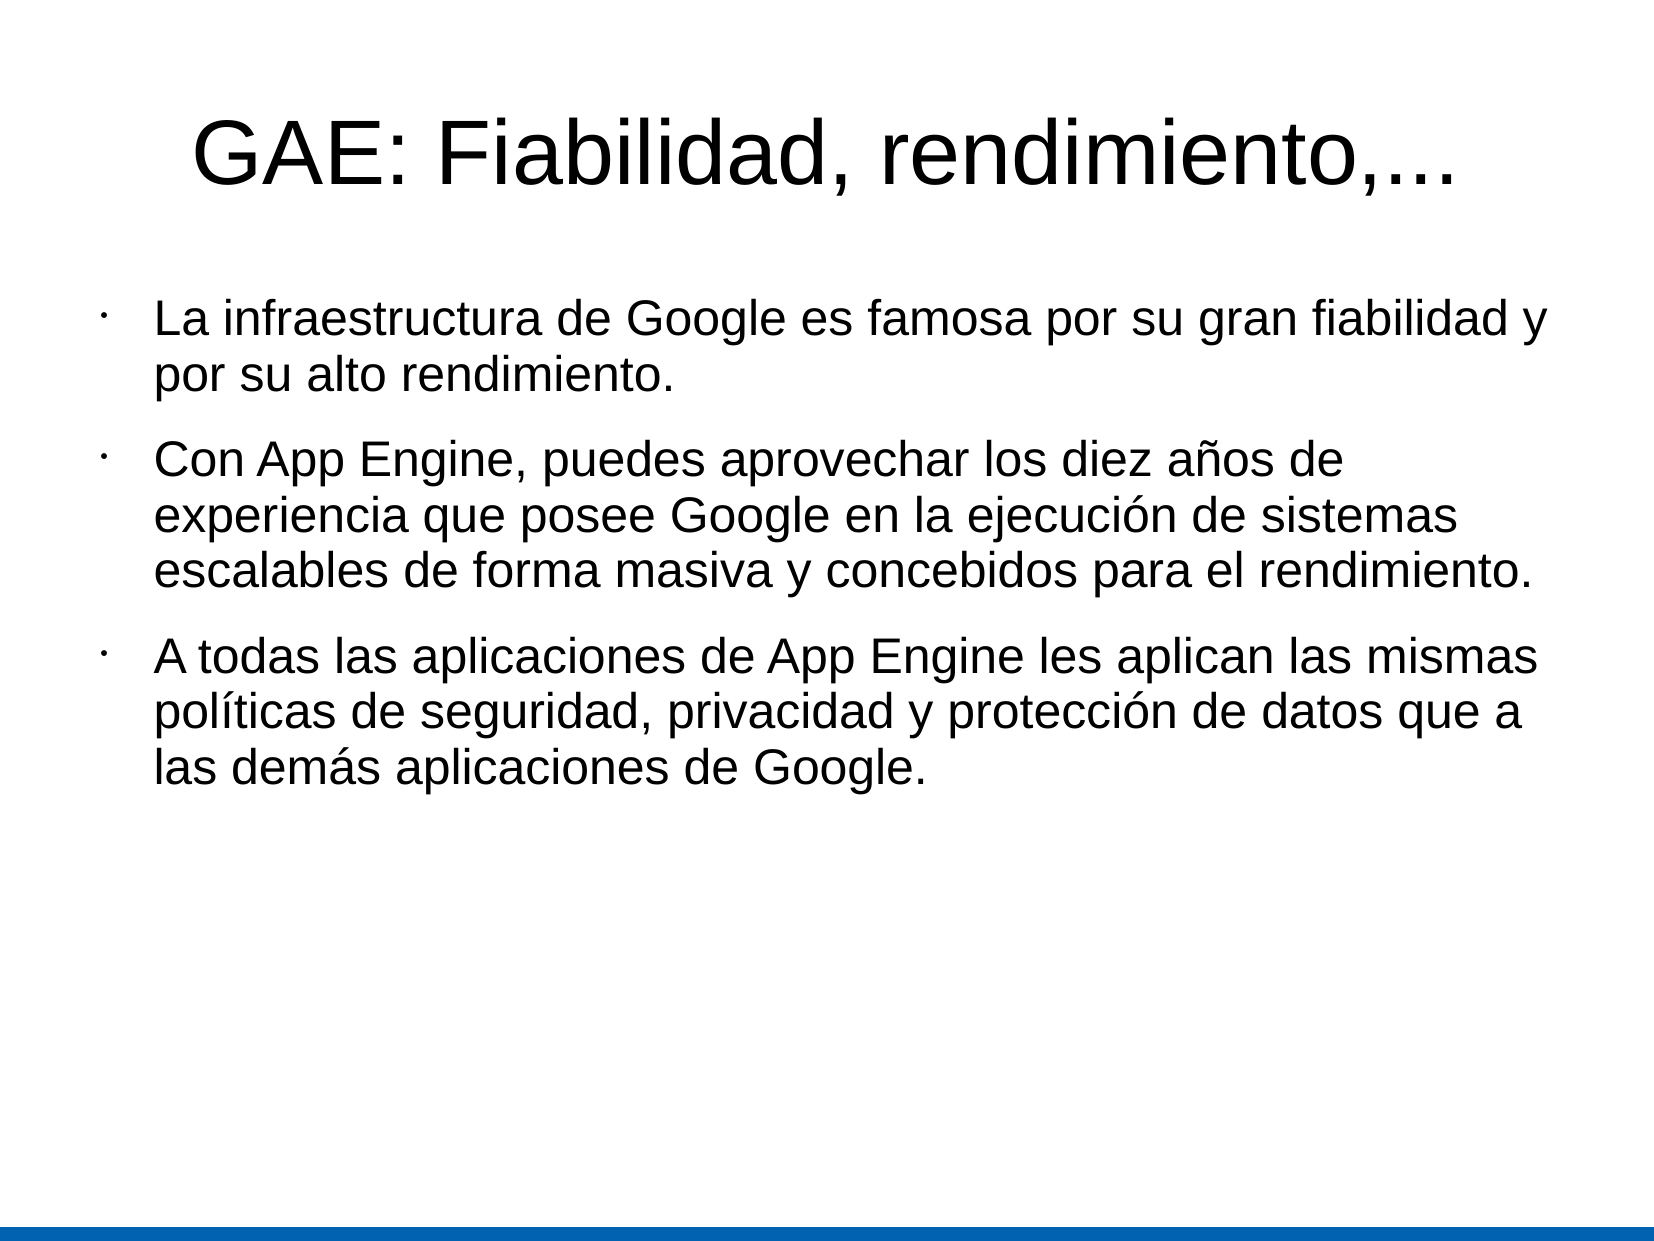

# GAE: Fiabilidad, rendimiento,...
La infraestructura de Google es famosa por su gran fiabilidad y por su alto rendimiento.
Con App Engine, puedes aprovechar los diez años de experiencia que posee Google en la ejecución de sistemas escalables de forma masiva y concebidos para el rendimiento.
A todas las aplicaciones de App Engine les aplican las mismas políticas de seguridad, privacidad y protección de datos que a las demás aplicaciones de Google.